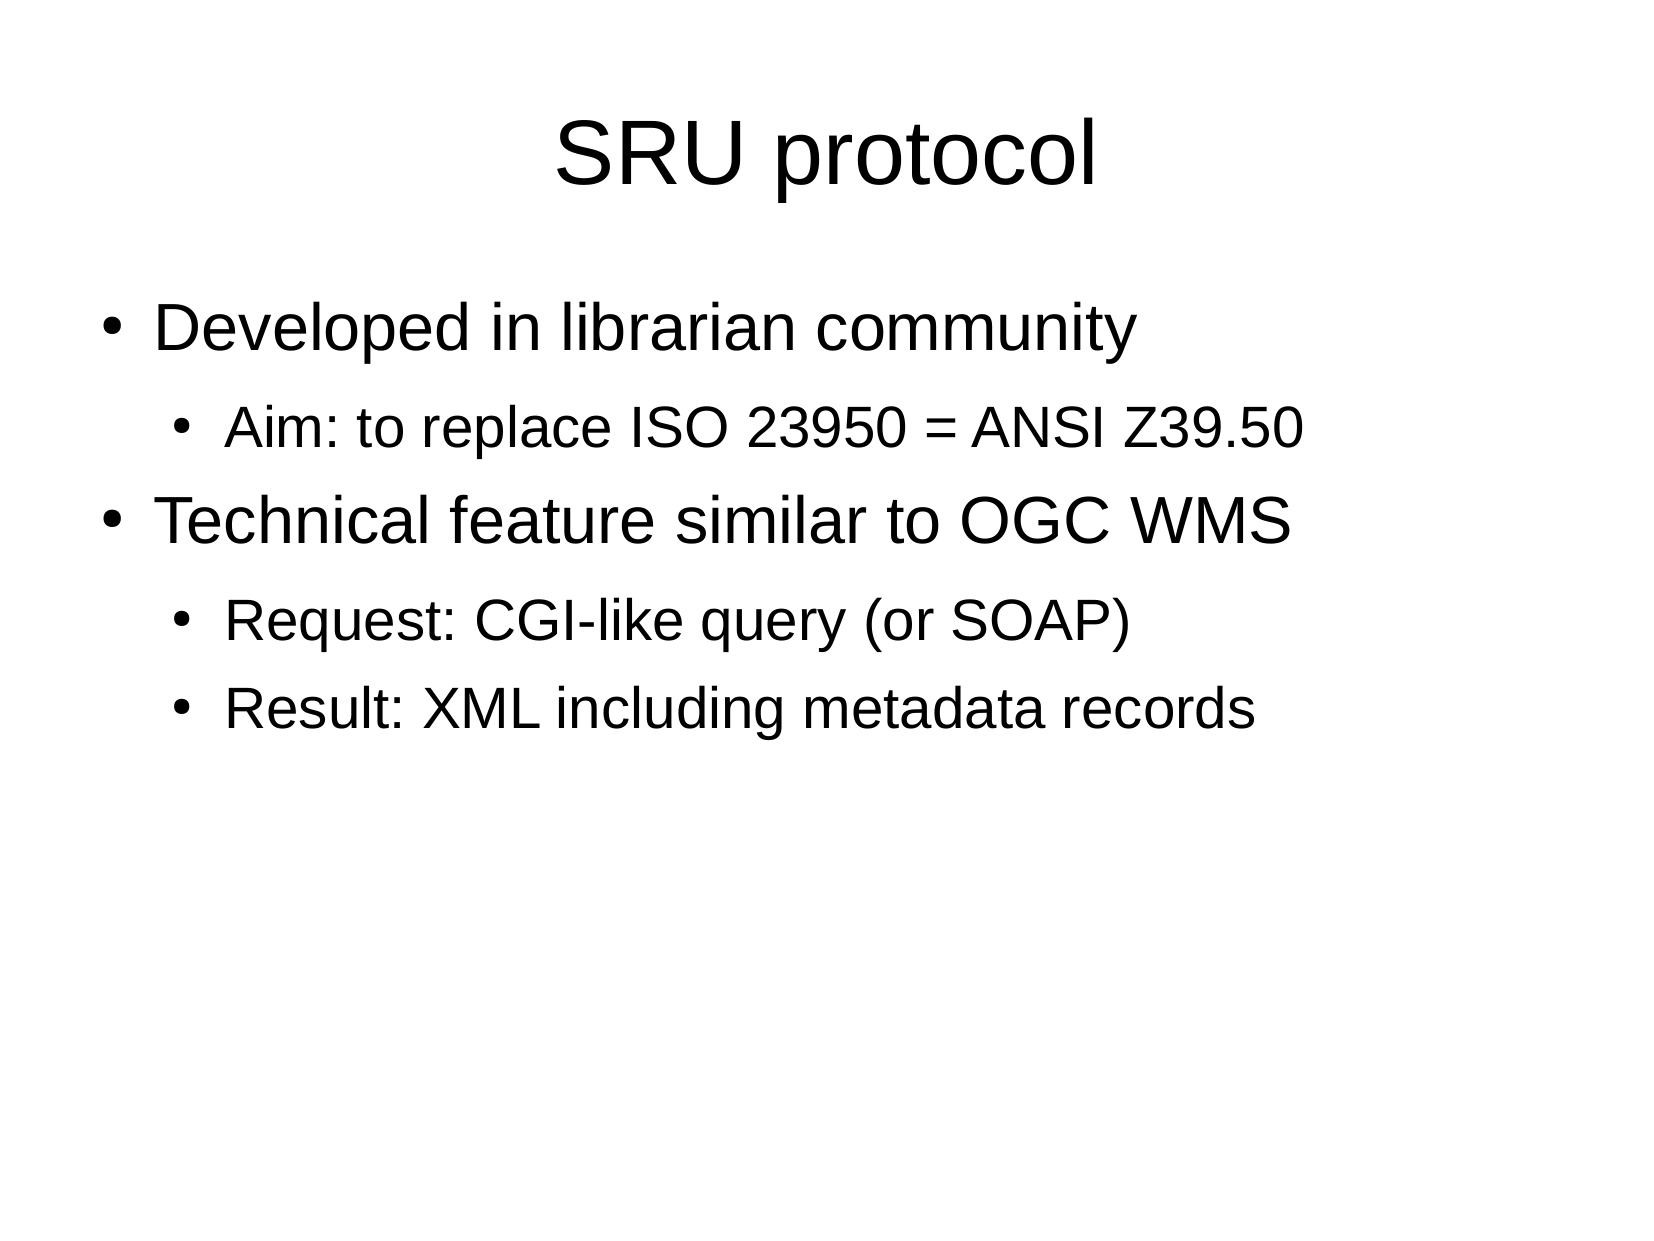

# SRU protocol
Developed in librarian community
Aim: to replace ISO 23950 = ANSI Z39.50
Technical feature similar to OGC WMS
Request: CGI-like query (or SOAP)
Result: XML including metadata records